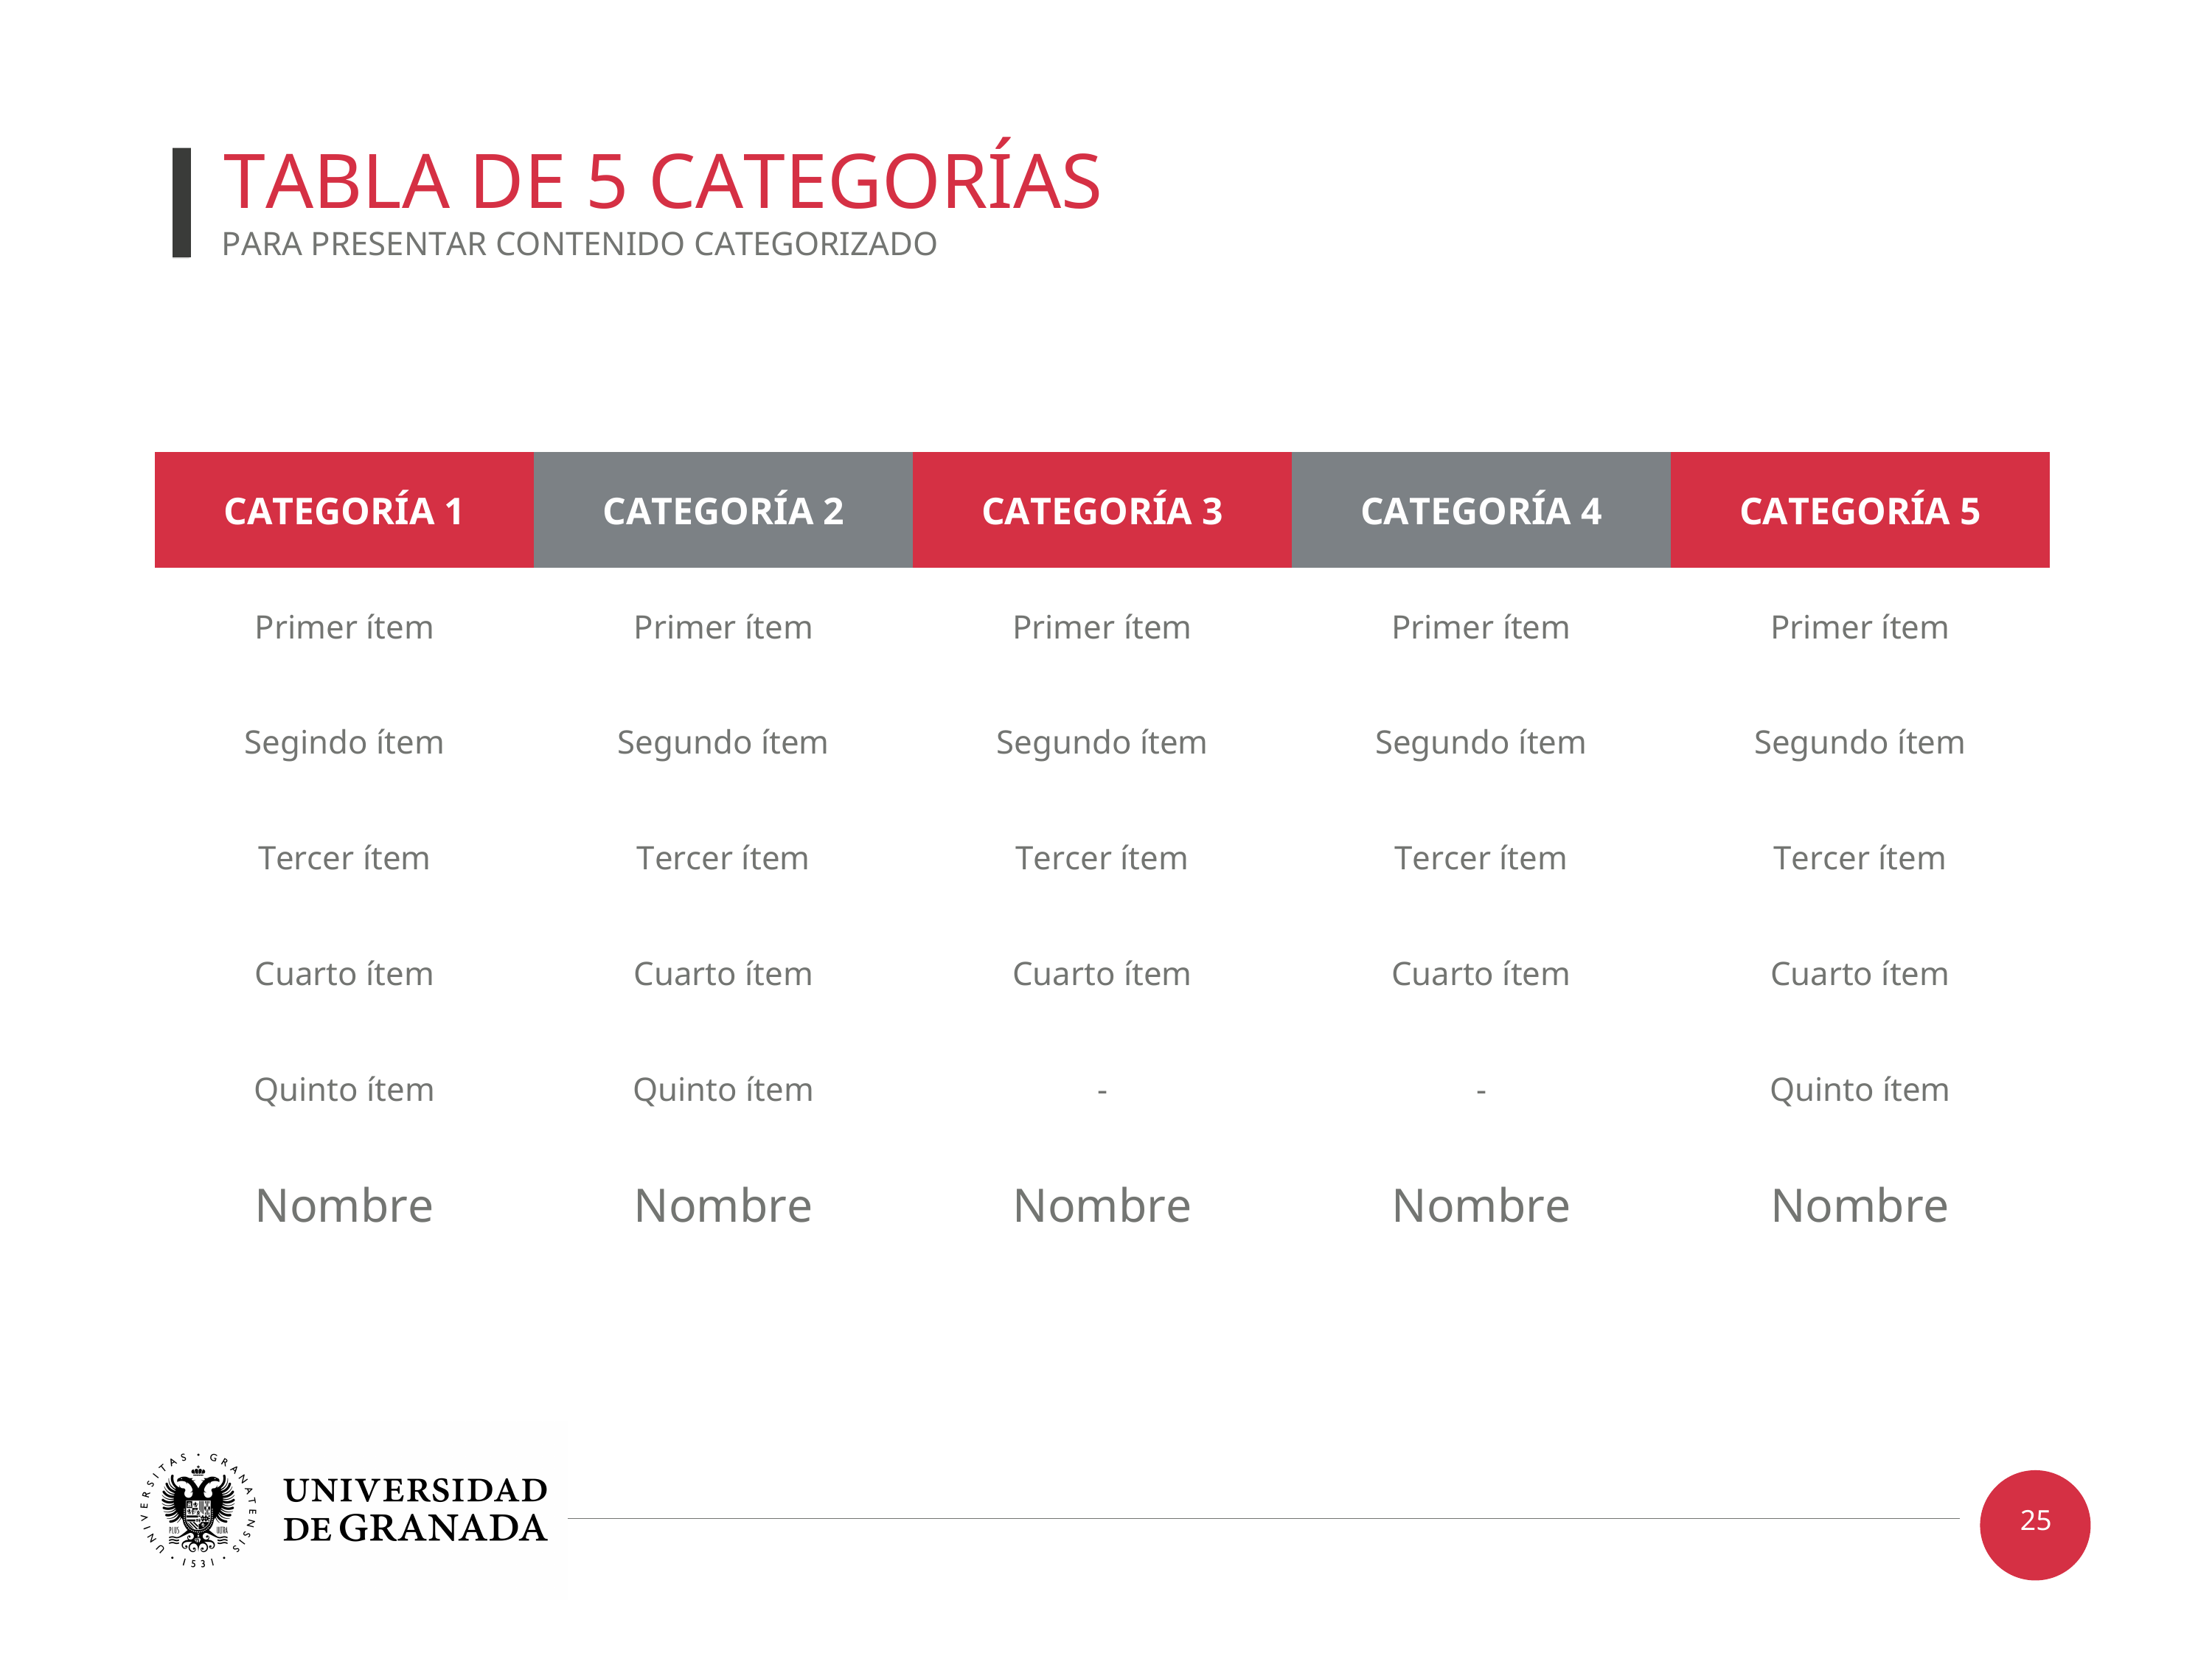

TABLA DE 5 CATEGORÍAS
PARA PRESENTAR CONTENIDO CATEGORIZADO
| CATEGORÍA 1 | CATEGORÍA 2 | CATEGORÍA 3 | CATEGORÍA 4 | CATEGORÍA 5 |
| --- | --- | --- | --- | --- |
| Primer ítem | Primer ítem | Primer ítem | Primer ítem | Primer ítem |
| Segindo ítem | Segundo ítem | Segundo ítem | Segundo ítem | Segundo ítem |
| Tercer ítem | Tercer ítem | Tercer ítem | Tercer ítem | Tercer ítem |
| Cuarto ítem | Cuarto ítem | Cuarto ítem | Cuarto ítem | Cuarto ítem |
| Quinto ítem | Quinto ítem | - | - | Quinto ítem |
| Nombre | Nombre | Nombre | Nombre | Nombre |